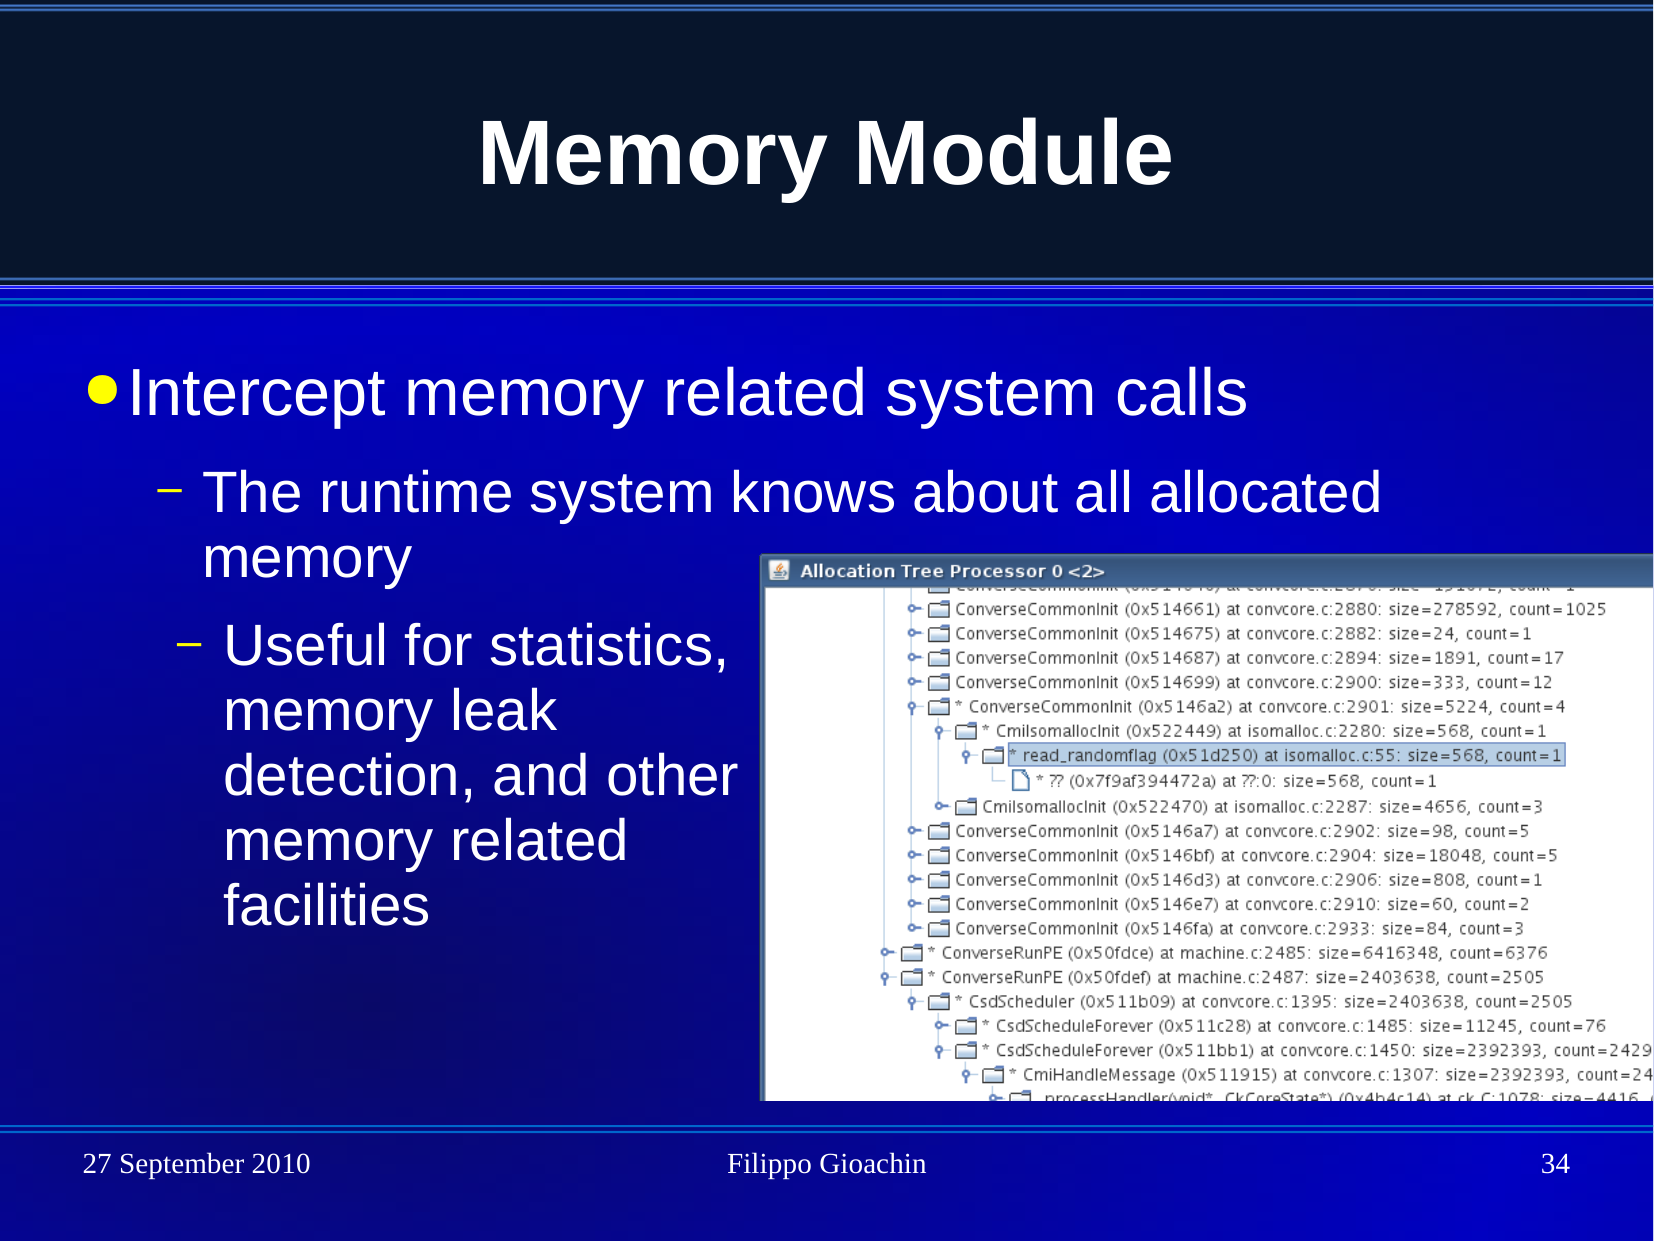

# Memory Module
Intercept memory related system calls
The runtime system knows about all allocated memory
Useful for statistics, memory leak detection, and other memory related facilities
27 September 2010
Filippo Gioachin
34